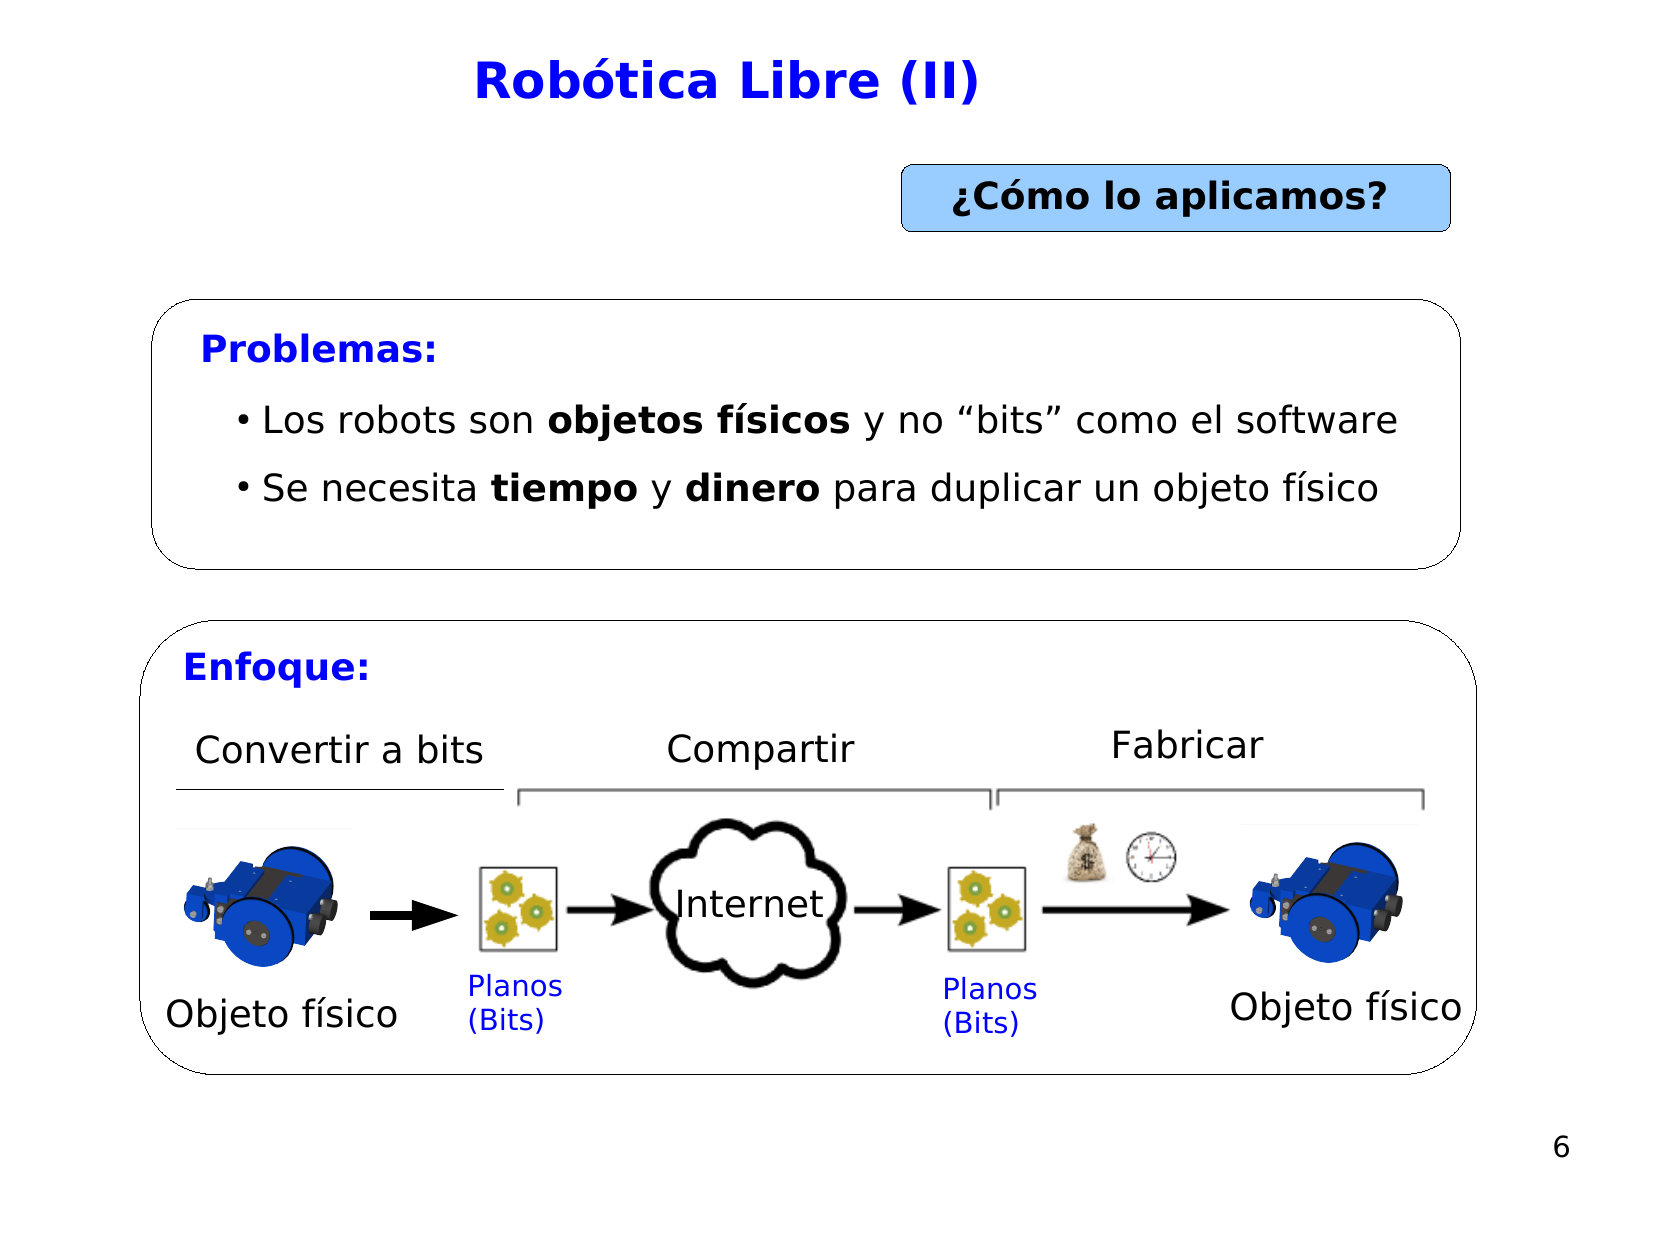

Robótica Libre (II)
¿Cómo lo aplicamos?
Problemas:
 Los robots son objetos físicos y no “bits” como el software
 Se necesita tiempo y dinero para duplicar un objeto físico
Enfoque:
Fabricar
Compartir
Convertir a bits
Internet
Planos
(Bits)
Planos
(Bits)
Objeto físico
Objeto físico
6